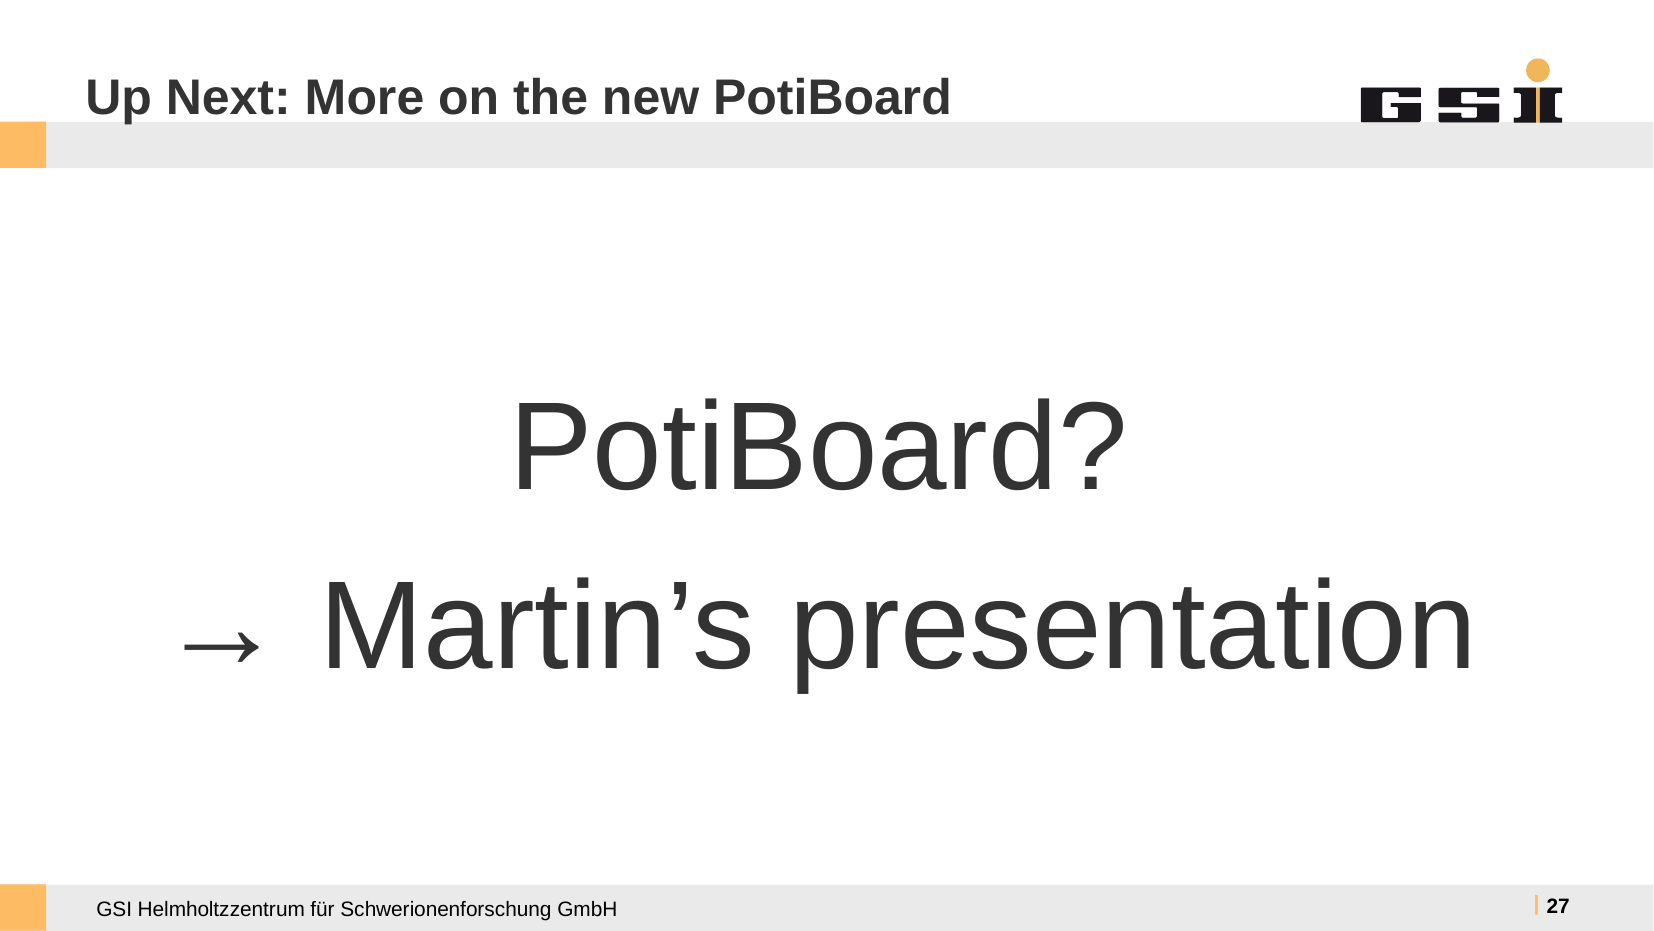

# Up Next: More on the new PotiBoard
PotiBoard?
→ Martin’s presentation